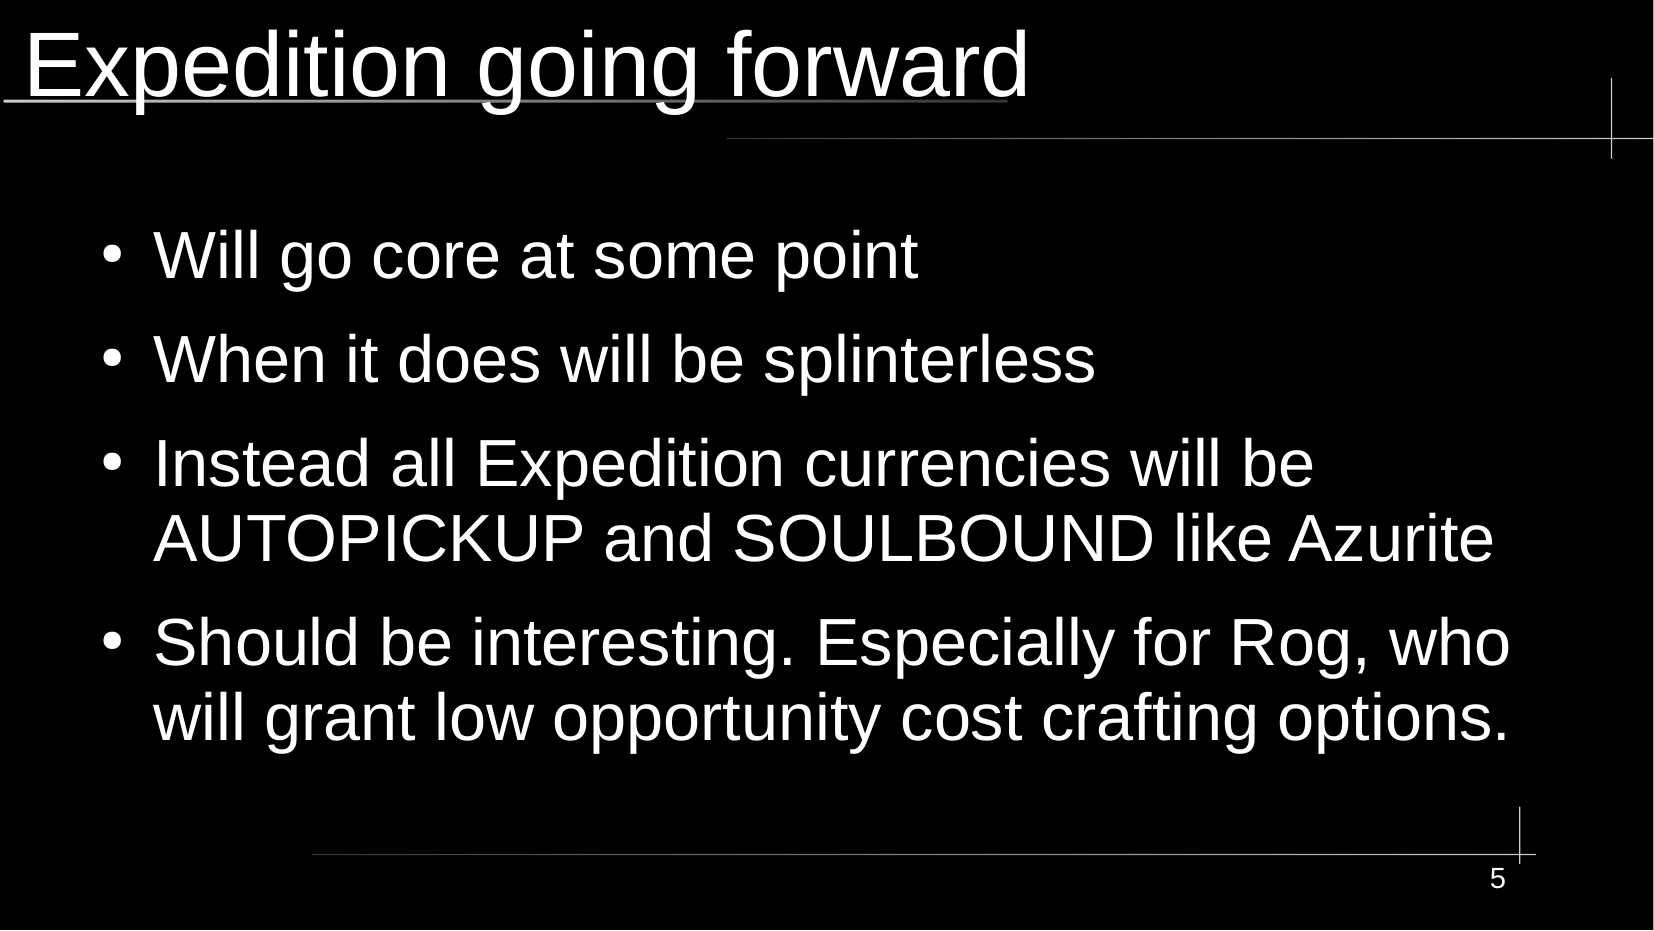

# Expedition going forward
Will go core at some point
When it does will be splinterless
Instead all Expedition currencies will be AUTOPICKUP and SOULBOUND like Azurite
Should be interesting. Especially for Rog, who will grant low opportunity cost crafting options.
5